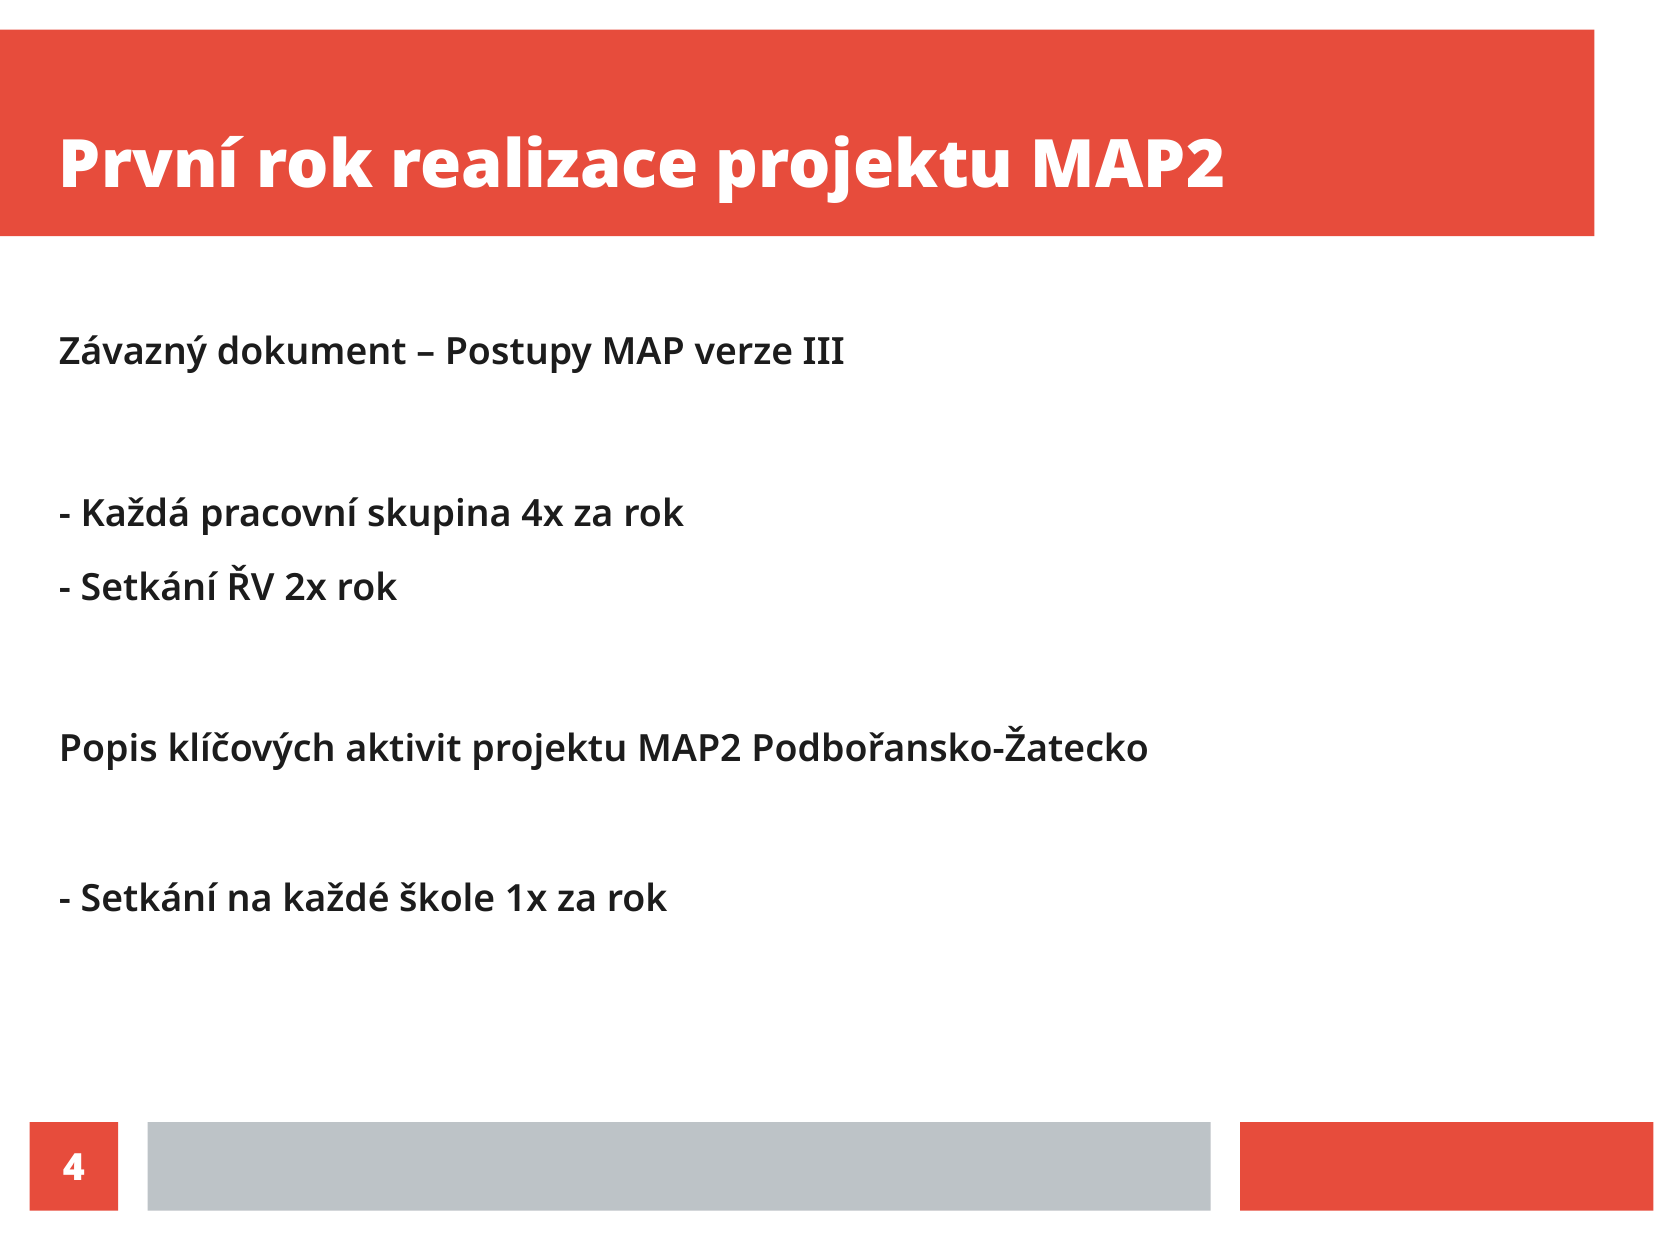

# První rok realizace projektu MAP2
Závazný dokument – Postupy MAP verze III
- Každá pracovní skupina 4x za rok
- Setkání ŘV 2x rok
Popis klíčových aktivit projektu MAP2 Podbořansko-Žatecko
- Setkání na každé škole 1x za rok
4